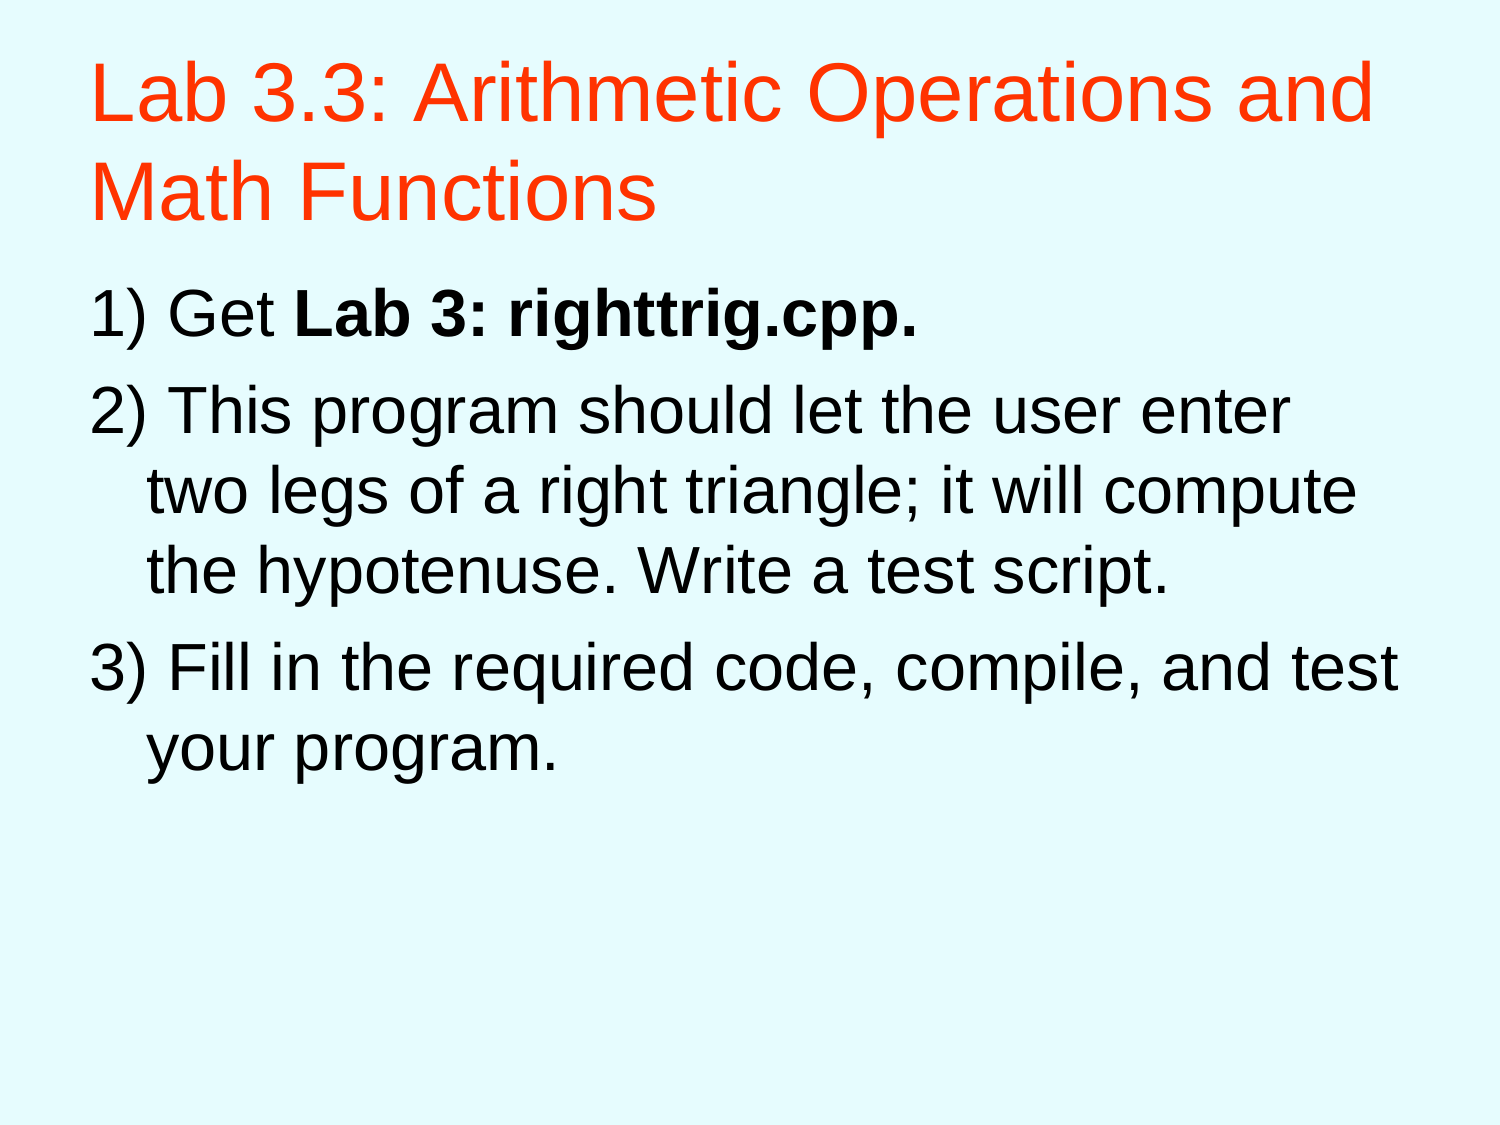

# Lab 3.3: Arithmetic Operations and Math Functions
 Get Lab 3: righttrig.cpp.
 This program should let the user enter two legs of a right triangle; it will compute the hypotenuse. Write a test script.
 Fill in the required code, compile, and test your program.